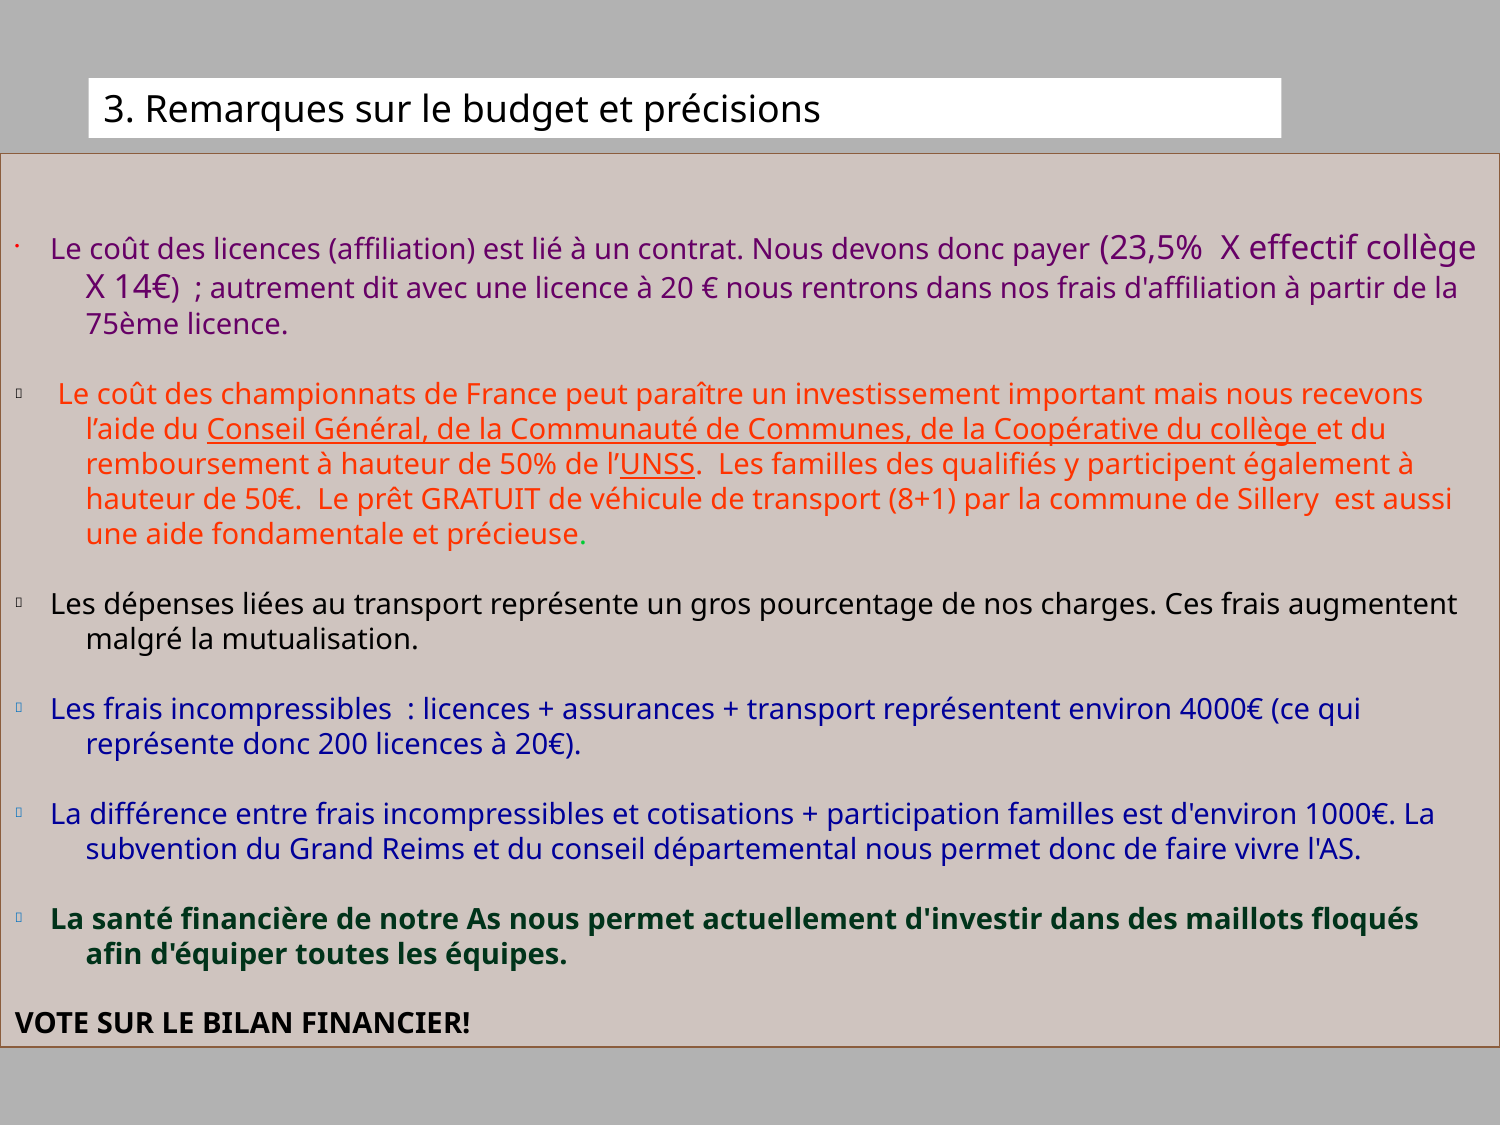

3. Remarques sur le budget et précisions
Le coût des licences (affiliation) est lié à un contrat. Nous devons donc payer (23,5% X effectif collège X 14€) ; autrement dit avec une licence à 20 € nous rentrons dans nos frais d'affiliation à partir de la 75ème licence.
 Le coût des championnats de France peut paraître un investissement important mais nous recevons l’aide du Conseil Général, de la Communauté de Communes, de la Coopérative du collège et du remboursement à hauteur de 50% de l’UNSS. Les familles des qualifiés y participent également à hauteur de 50€. Le prêt GRATUIT de véhicule de transport (8+1) par la commune de Sillery est aussi une aide fondamentale et précieuse.
Les dépenses liées au transport représente un gros pourcentage de nos charges. Ces frais augmentent malgré la mutualisation.
Les frais incompressibles  : licences + assurances + transport représentent environ 4000€ (ce qui représente donc 200 licences à 20€).
La différence entre frais incompressibles et cotisations + participation familles est d'environ 1000€. La subvention du Grand Reims et du conseil départemental nous permet donc de faire vivre l'AS.
La santé financière de notre As nous permet actuellement d'investir dans des maillots floqués afin d'équiper toutes les équipes.
VOTE SUR LE BILAN FINANCIER!